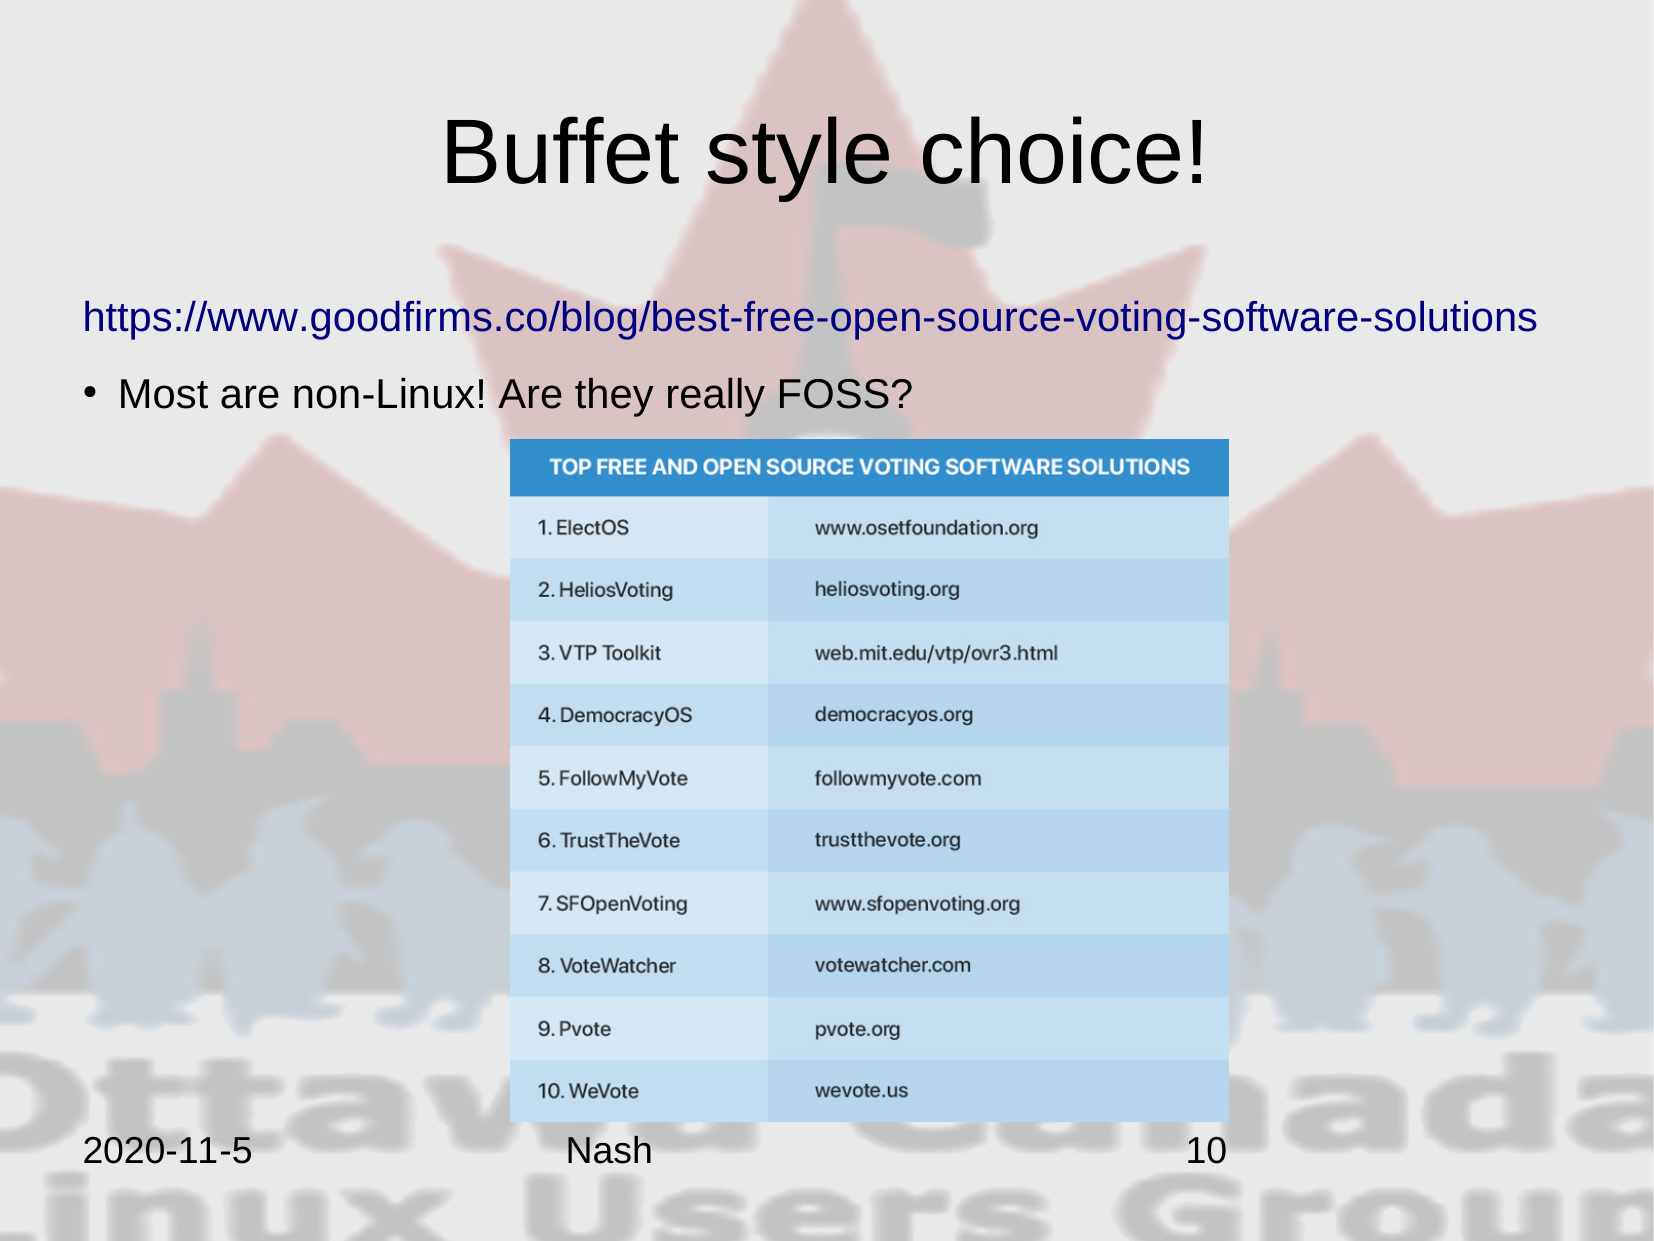

# Buffet style choice!
https://www.goodfirms.co/blog/best-free-open-source-voting-software-solutions
Most are non-Linux! Are they really FOSS?
10